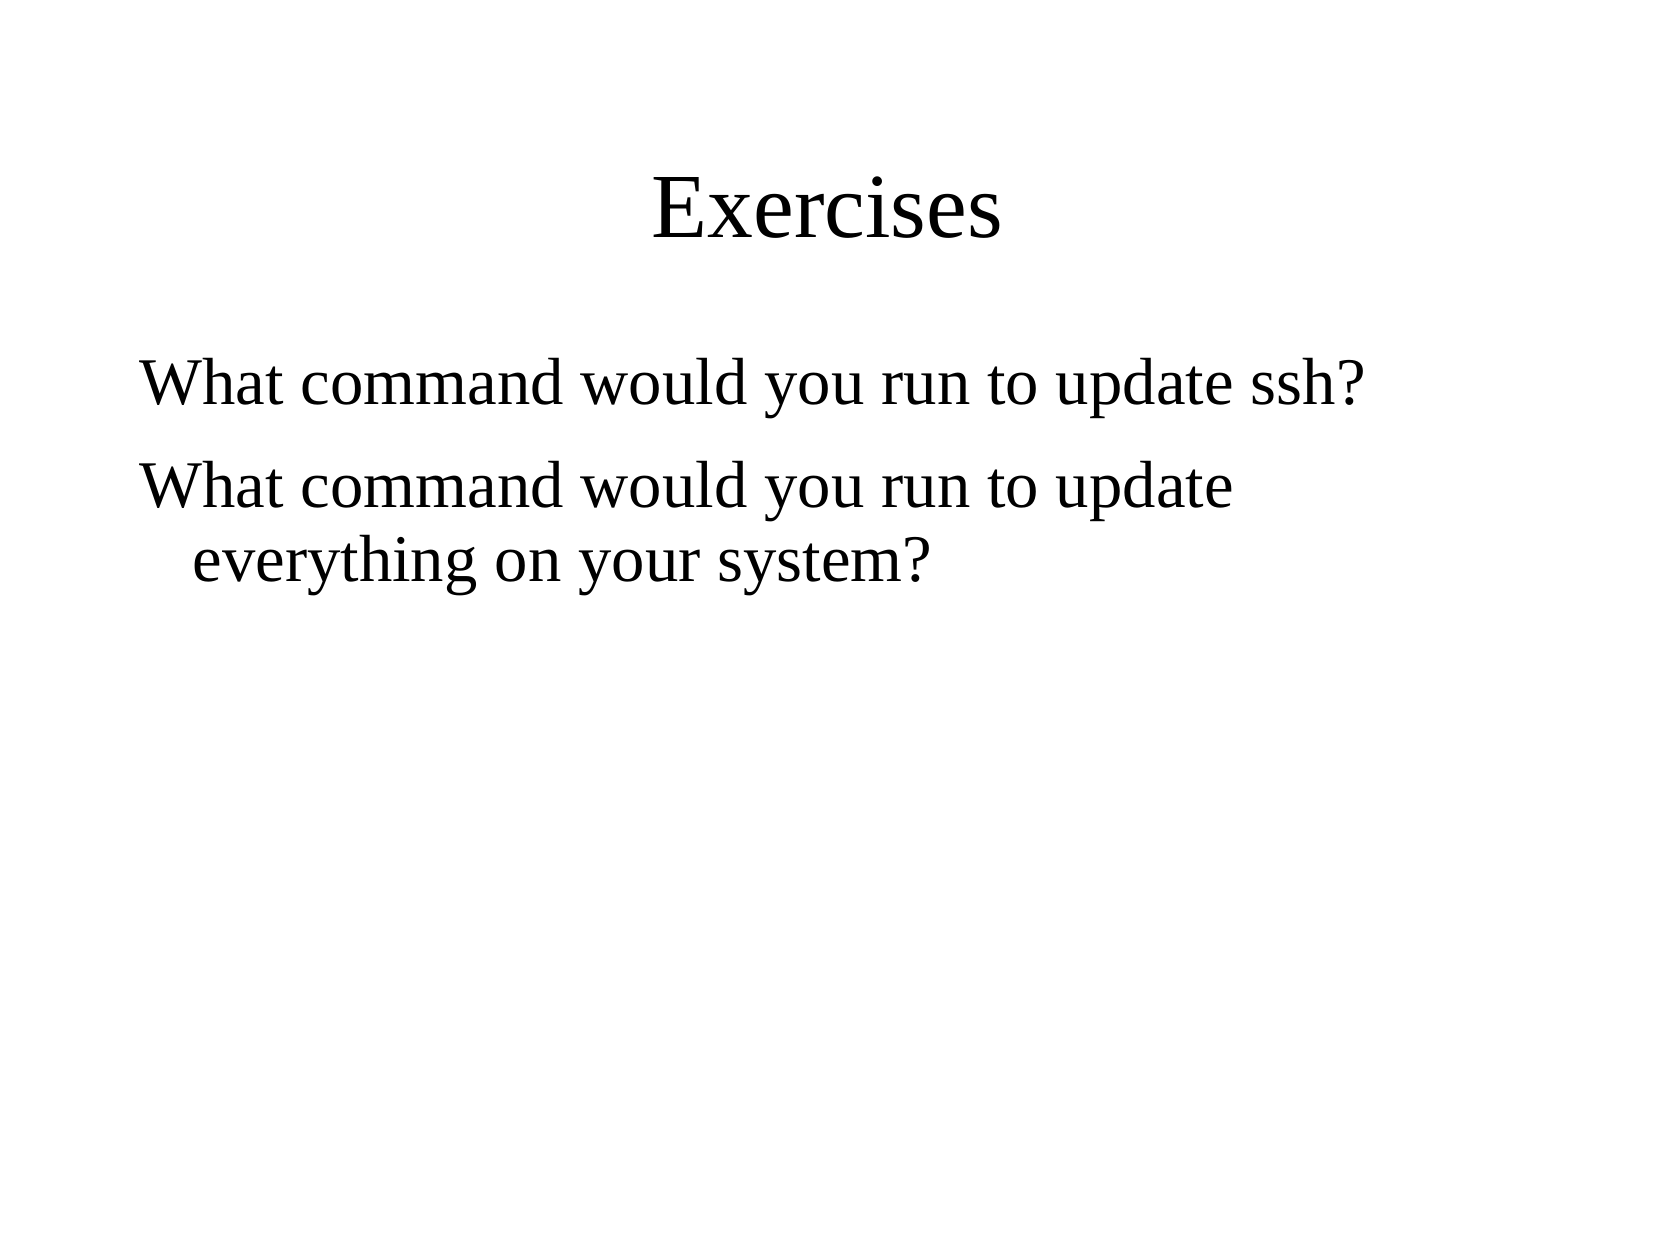

# Exercises
What command would you run to update ssh?
What command would you run to update everything on your system?